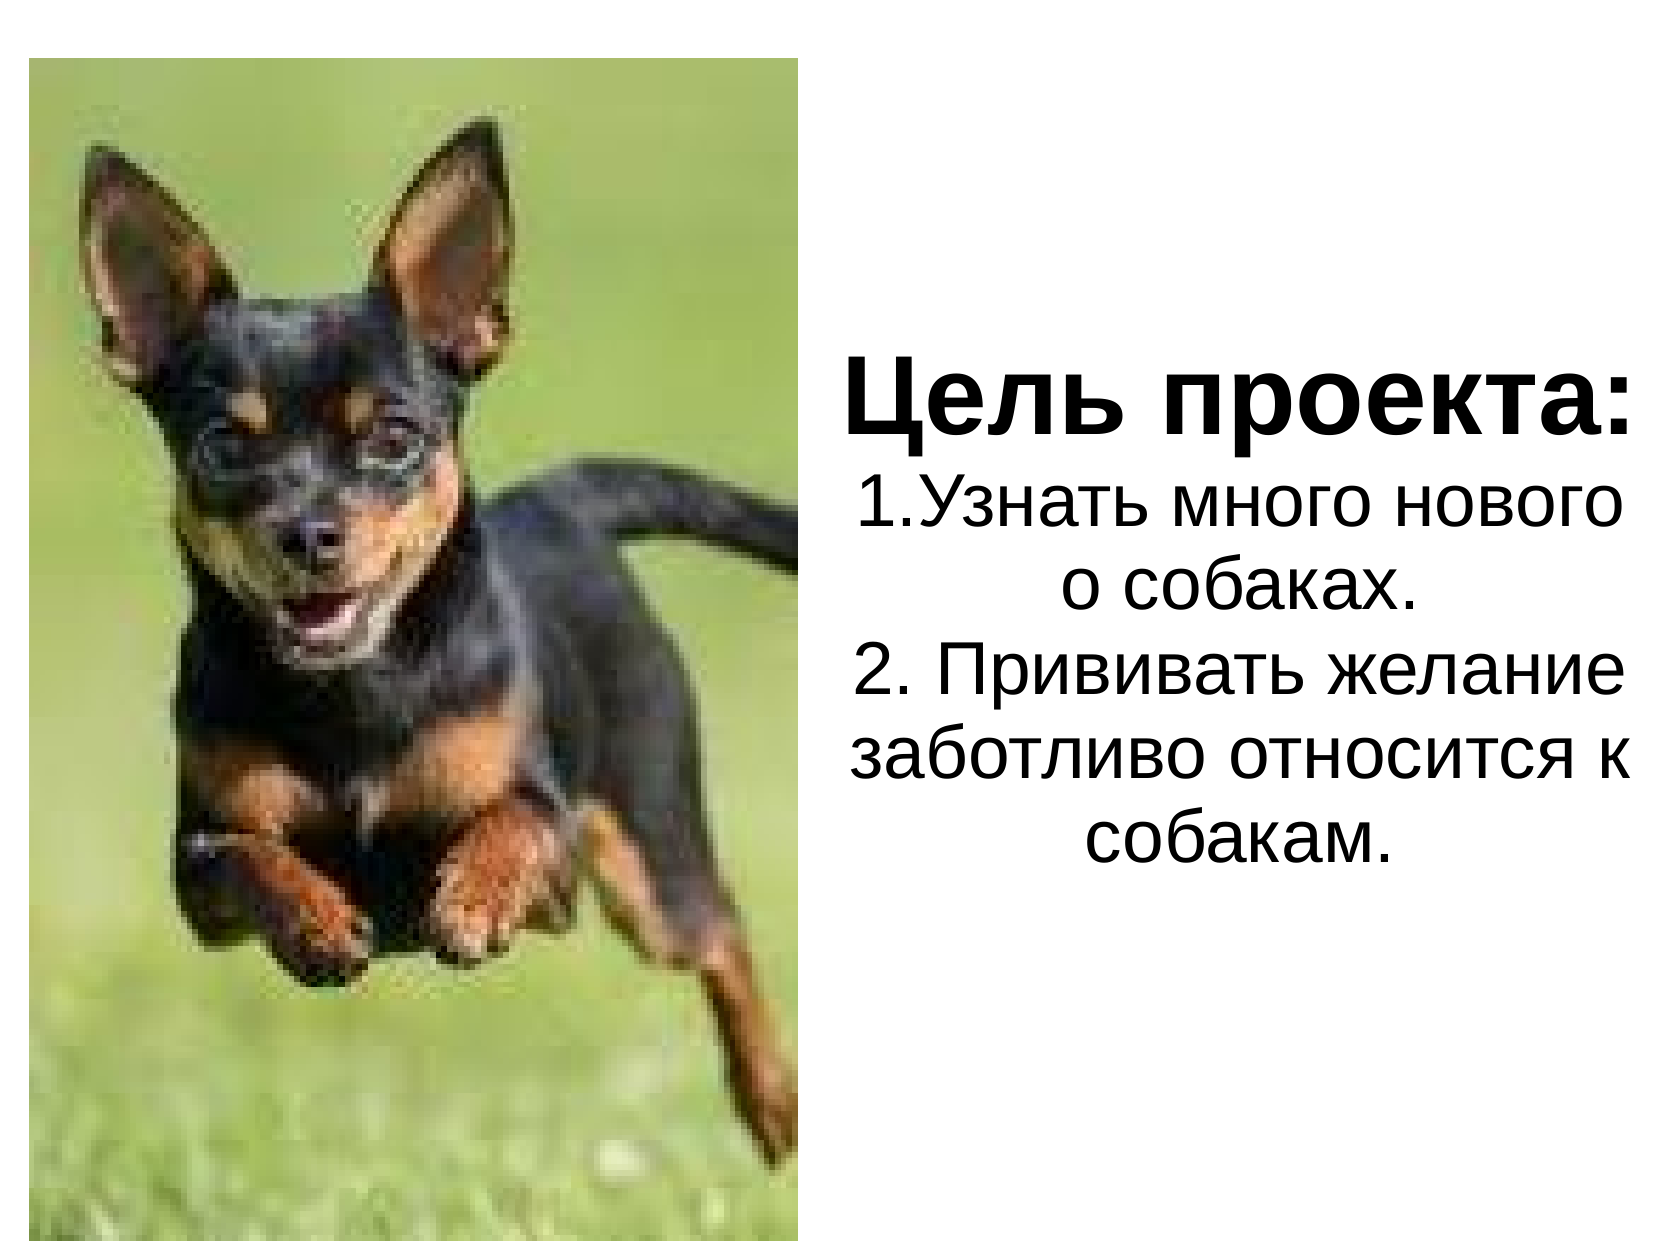

# Цель проекта: 1.Узнать много нового о собаках. 2. Прививать желание заботливо относится к собакам.